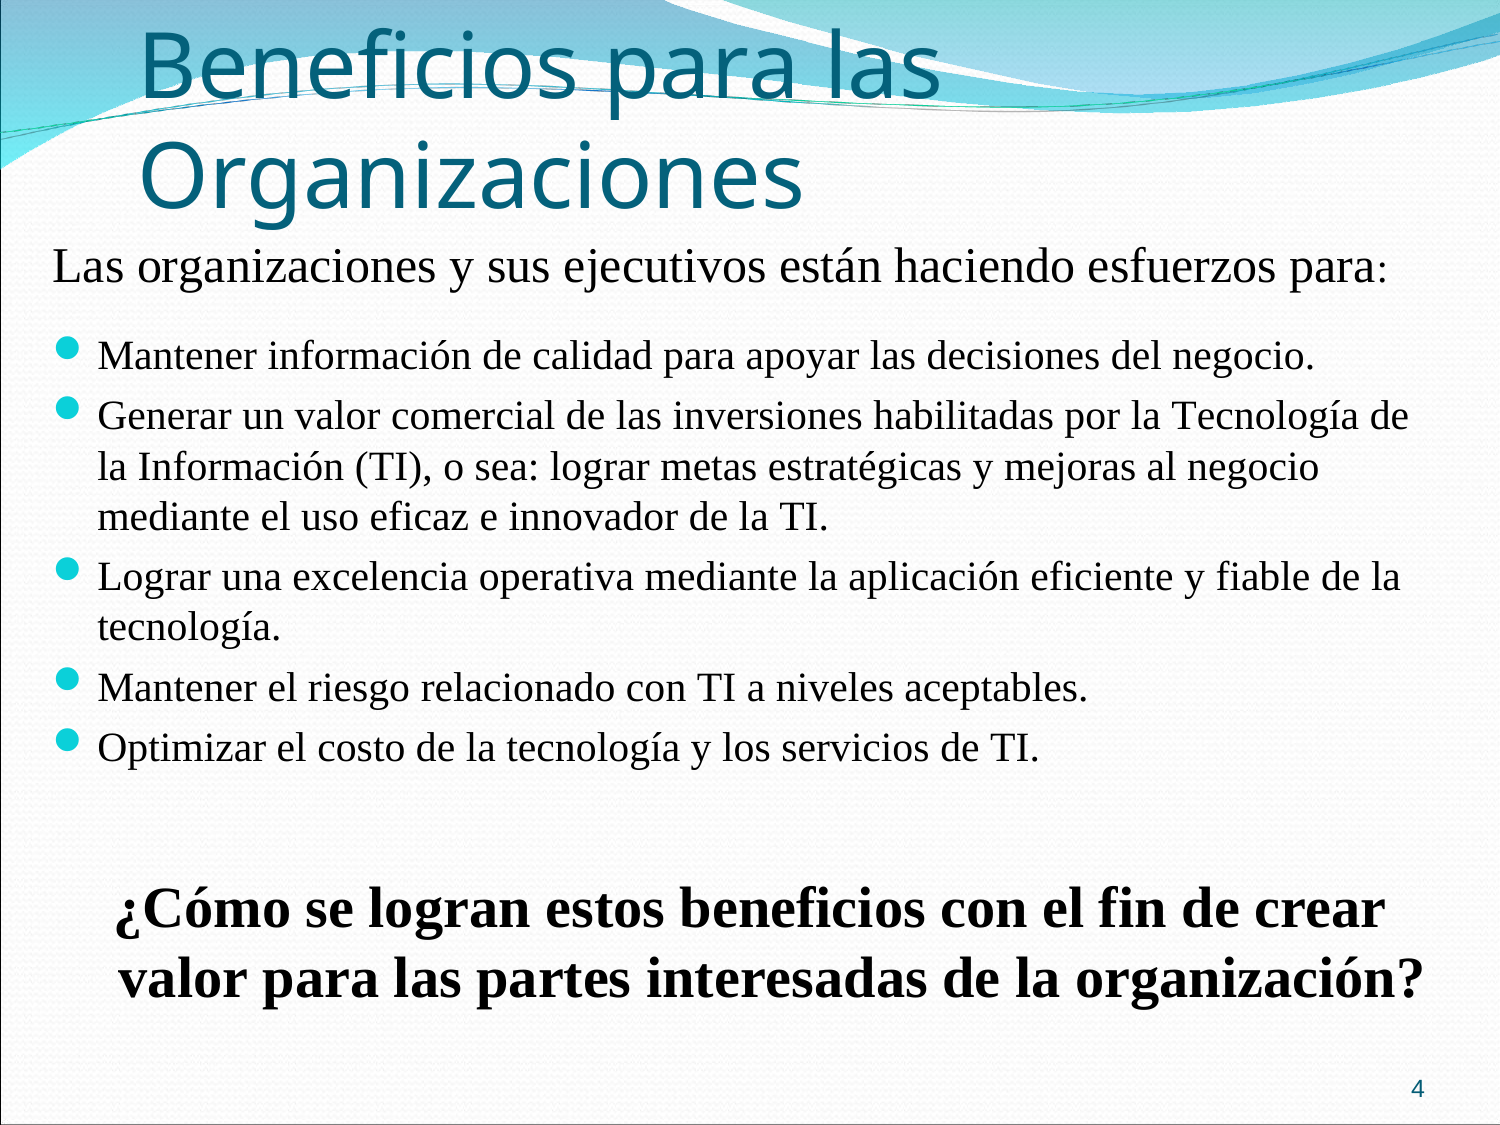

# Beneficios para las Organizaciones
Las organizaciones y sus ejecutivos están haciendo esfuerzos para:
Mantener información de calidad para apoyar las decisiones del negocio.
Generar un valor comercial de las inversiones habilitadas por la Tecnología de la Información (TI), o sea: lograr metas estratégicas y mejoras al negocio mediante el uso eficaz e innovador de la TI.
Lograr una excelencia operativa mediante la aplicación eficiente y fiable de la tecnología.
Mantener el riesgo relacionado con TI a niveles aceptables.
Optimizar el costo de la tecnología y los servicios de TI.
¿Cómo se logran estos beneficios con el fin de crear valor para las partes interesadas de la organización?
4